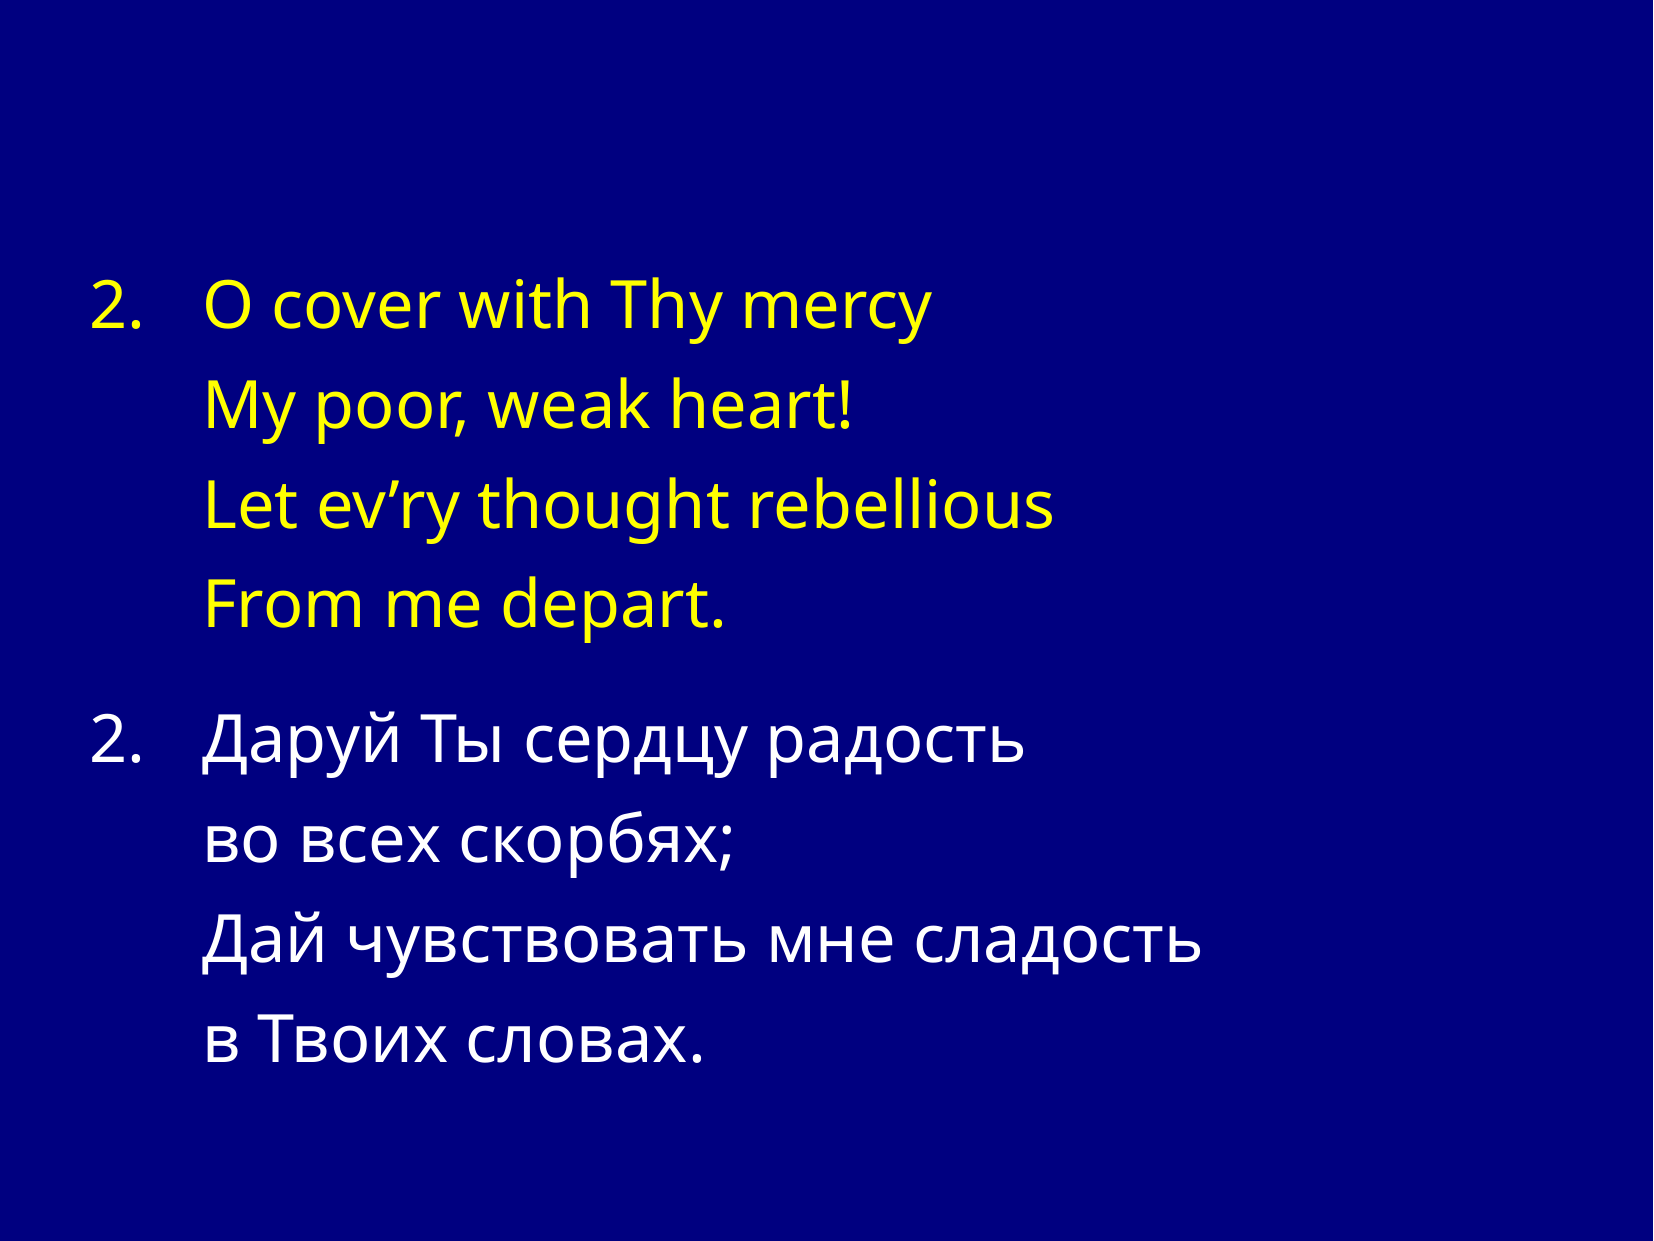

2.	O cover with Thy mercy
	My poor, weak heart!
	Let ev’ry thought rebellious
	From me depart.
2.	Даруй Ты сердцу радость
	во всех скорбях;
	Дай чувствовать мне сладость
	в Твоих словах.